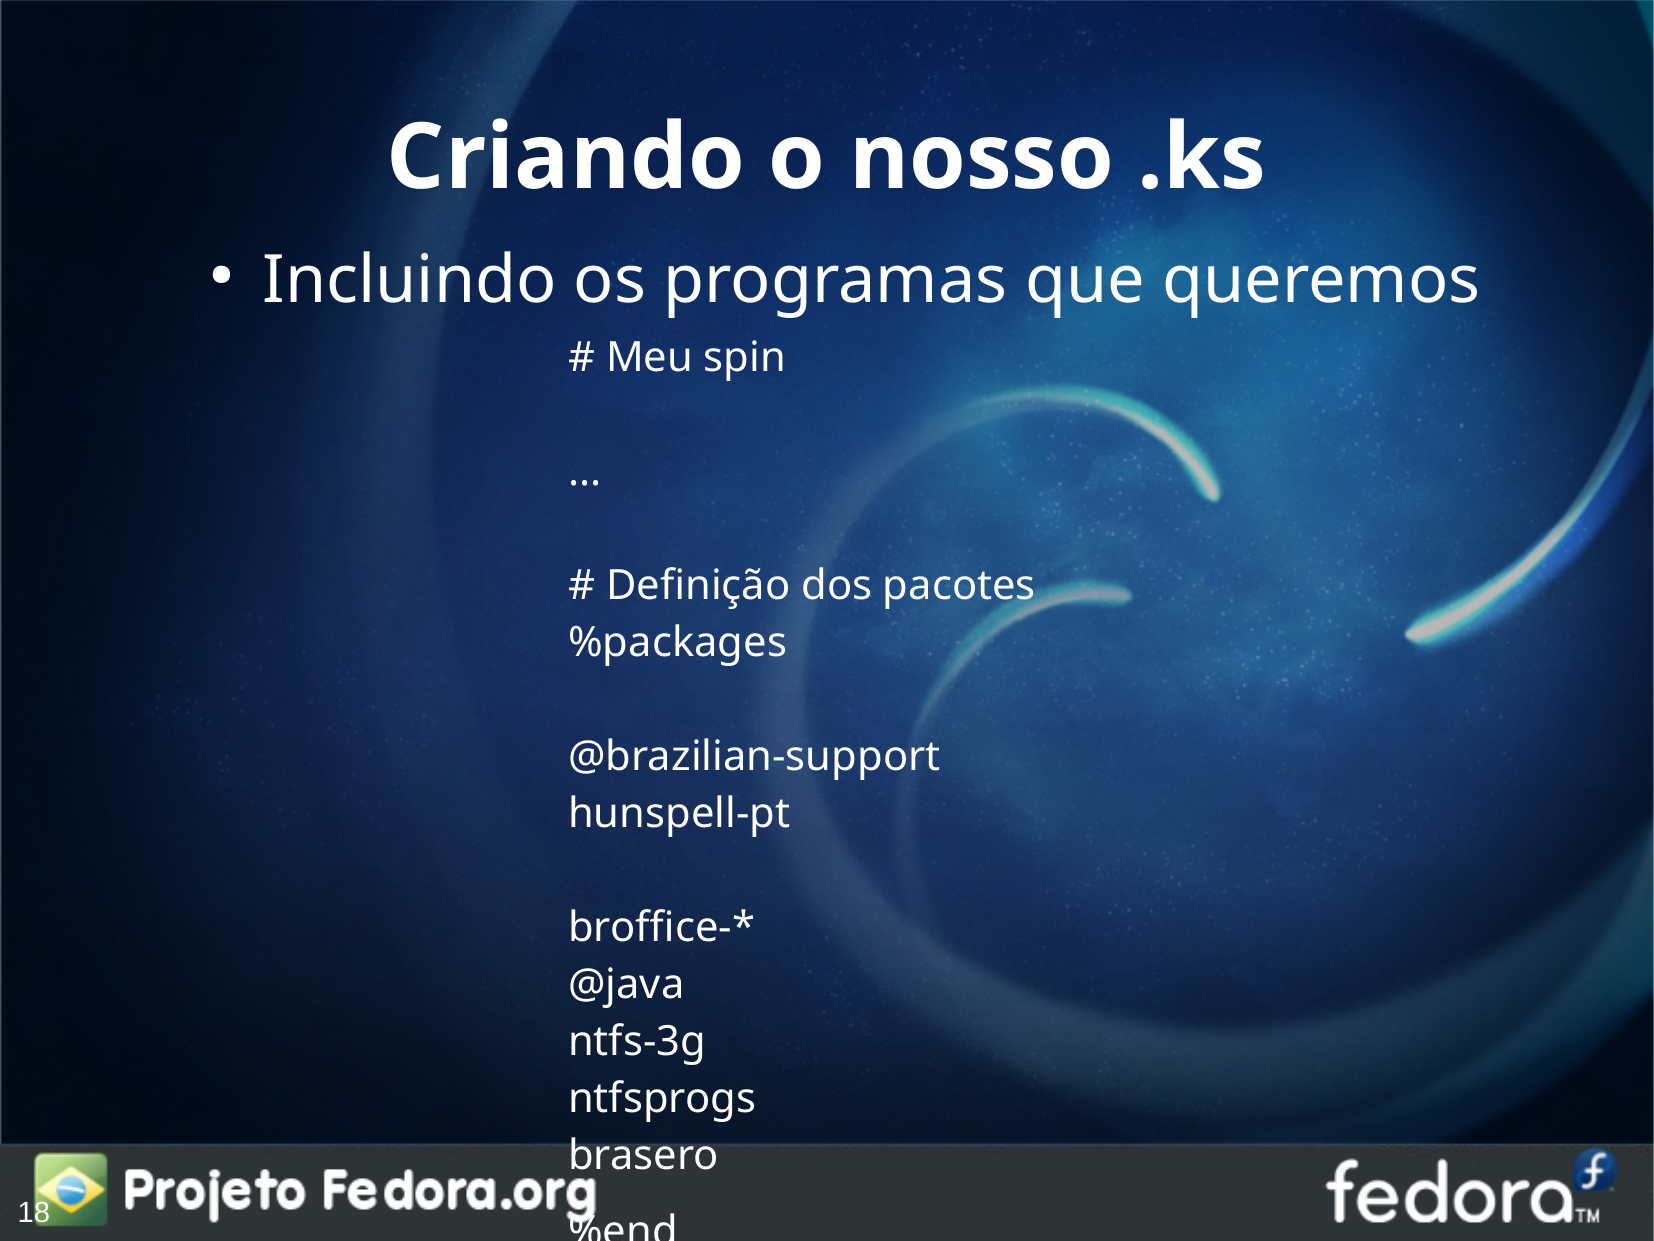

# Criando o nosso .ks
Incluindo os programas que queremos
# Meu spin
...
# Definição dos pacotes
%packages
@brazilian-support
hunspell-pt
broffice-*
@java
ntfs-3g
ntfsprogs
brasero
%end
...
18